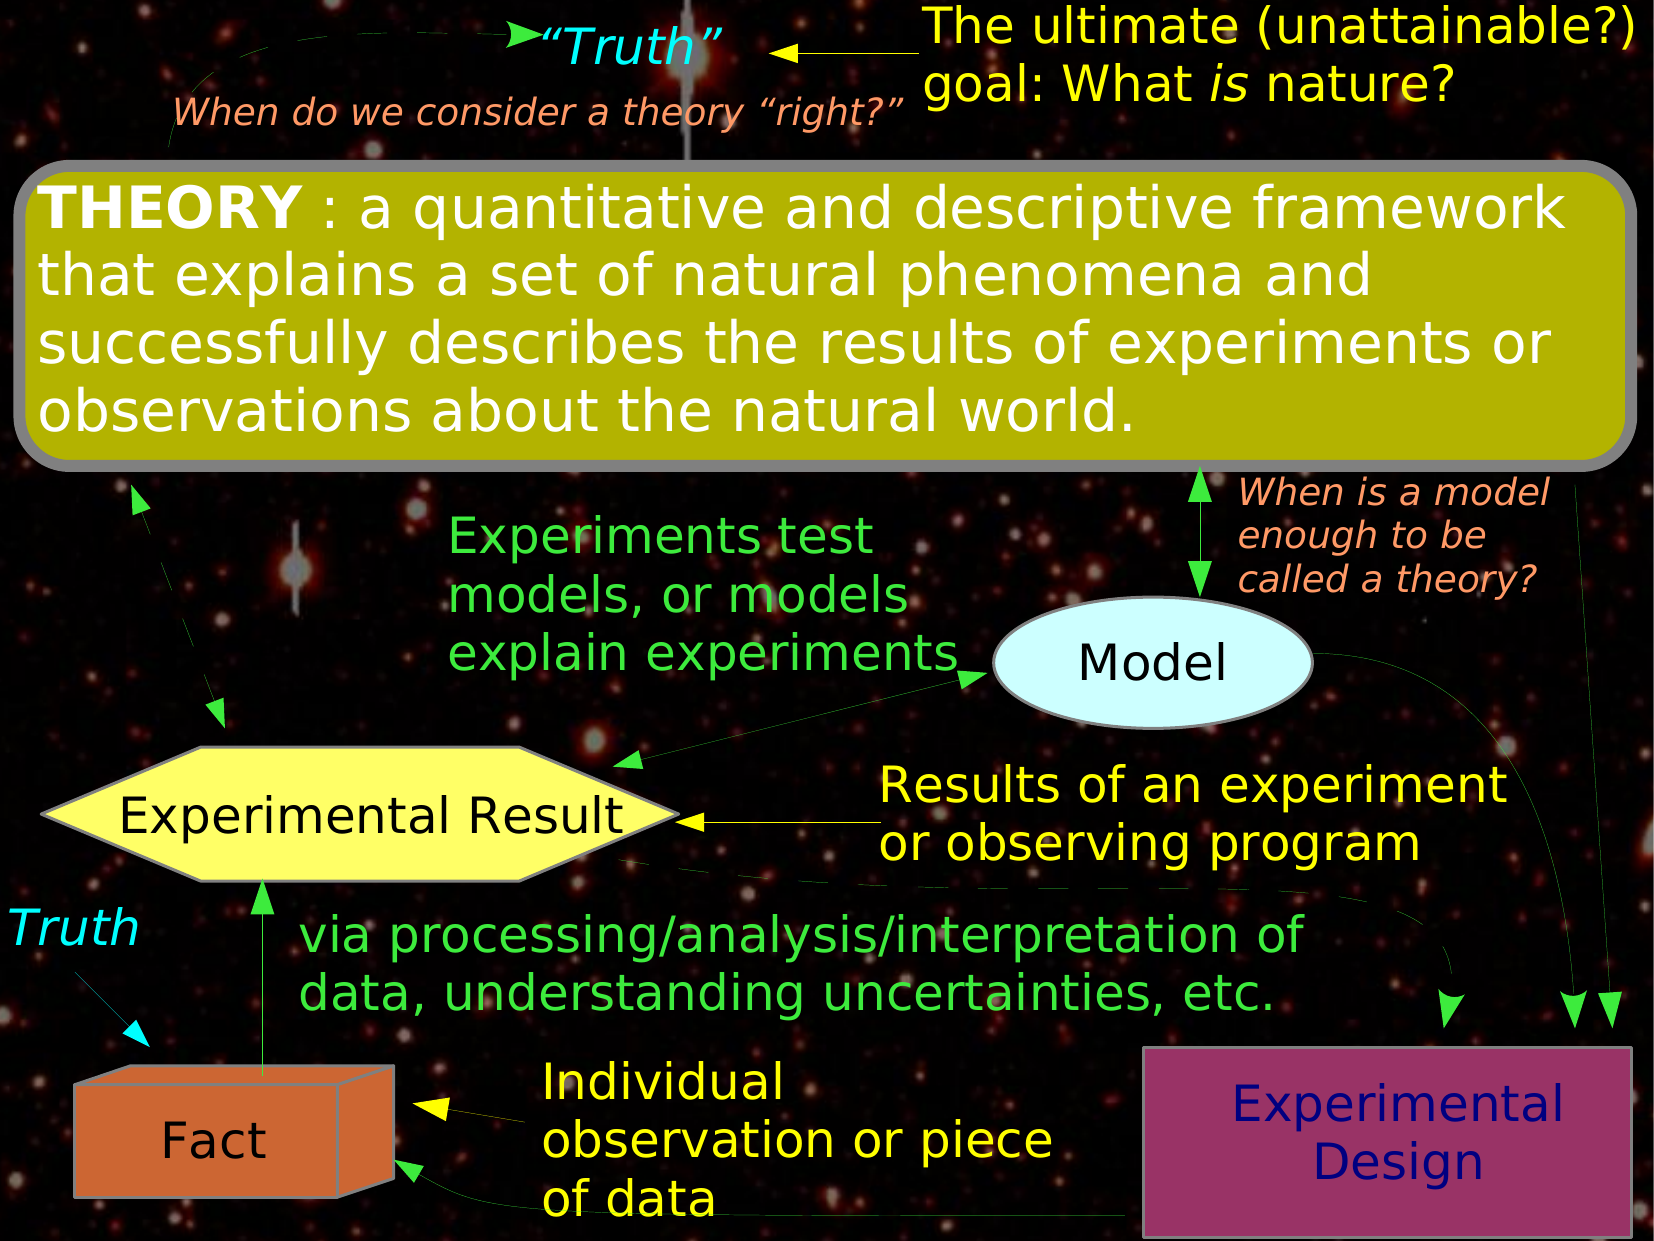

The ultimate (unattainable?) goal: What is nature?
“Truth”
When do we consider a theory “right?”
When is a model enough to be called a theory?
Experiments test models, or models explain experiments
Model
Experimental Result
Results of an experiment
or observing program
via processing/analysis/interpretation of data, understanding uncertainties, etc.
Truth
Individual observation or piece of data
Fact
Experimental
Design
THEORY : a quantitative and descriptive framework that explains a set of natural phenomena and successfully describes the results of experiments or observations about the natural world.